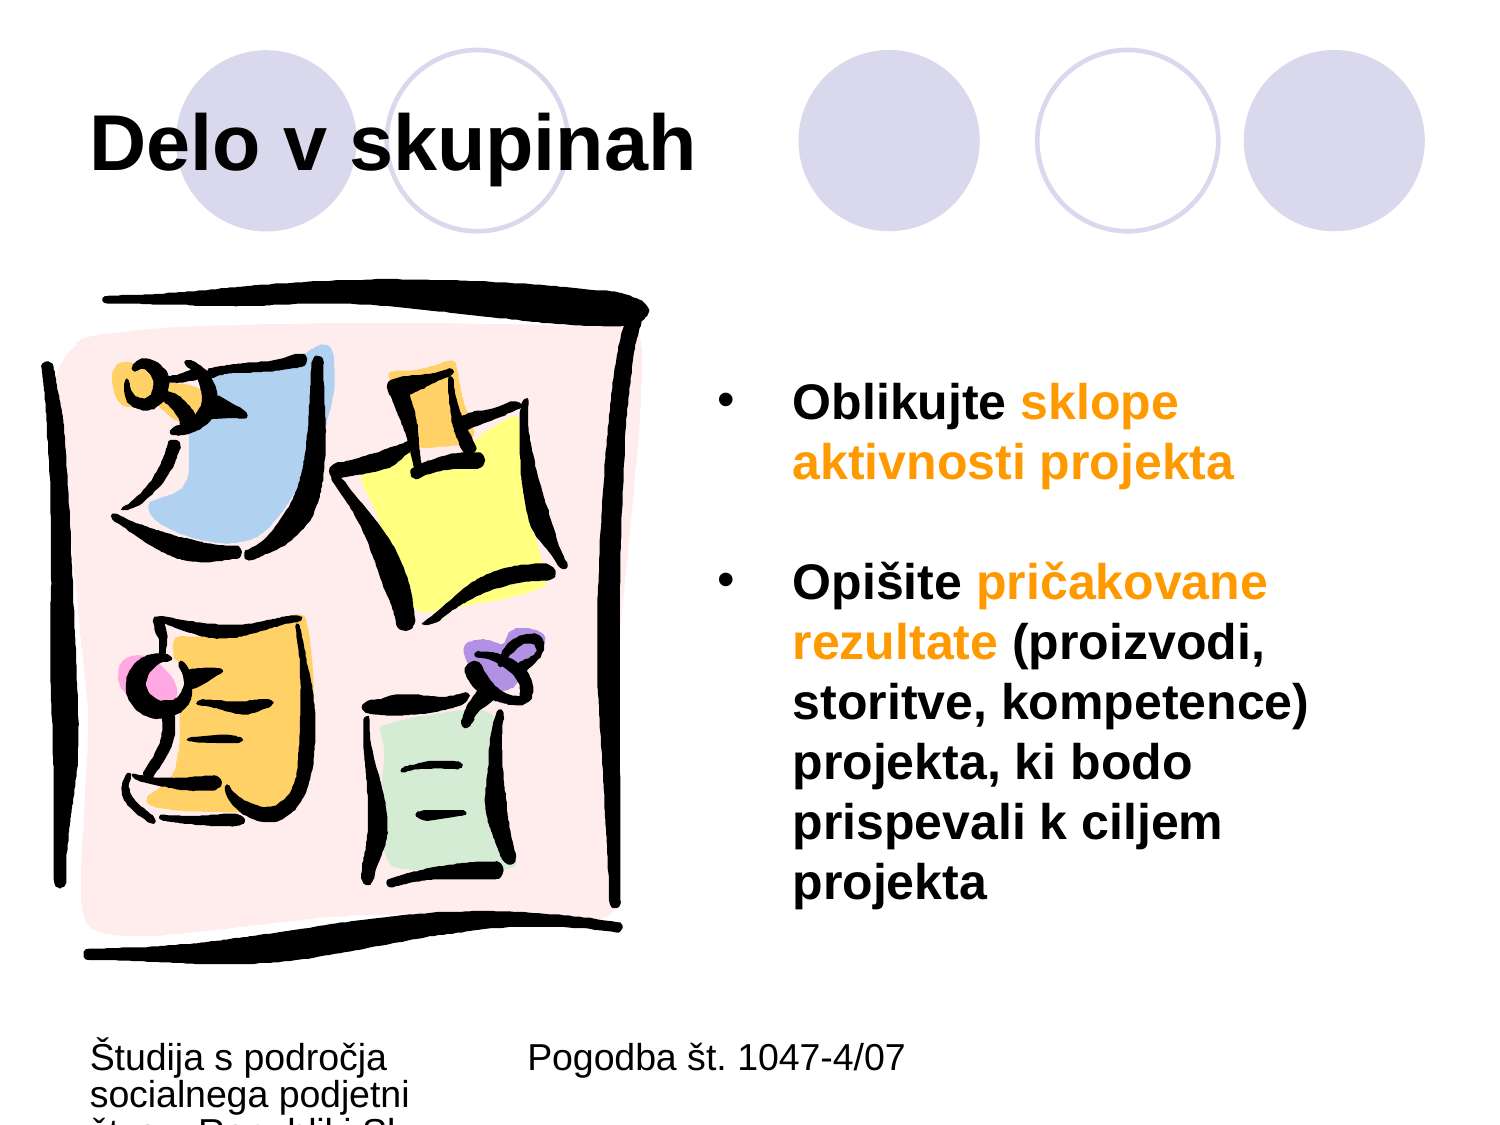

# Delo v skupinah
Oblikujte sklope aktivnosti projekta
Opišite pričakovane rezultate (proizvodi, storitve, kompetence) projekta, ki bodo prispevali k ciljem projekta
Študija s področja socialnega podjetništva v Republiki Sloveniji;
Pogodba št. 1047-4/07